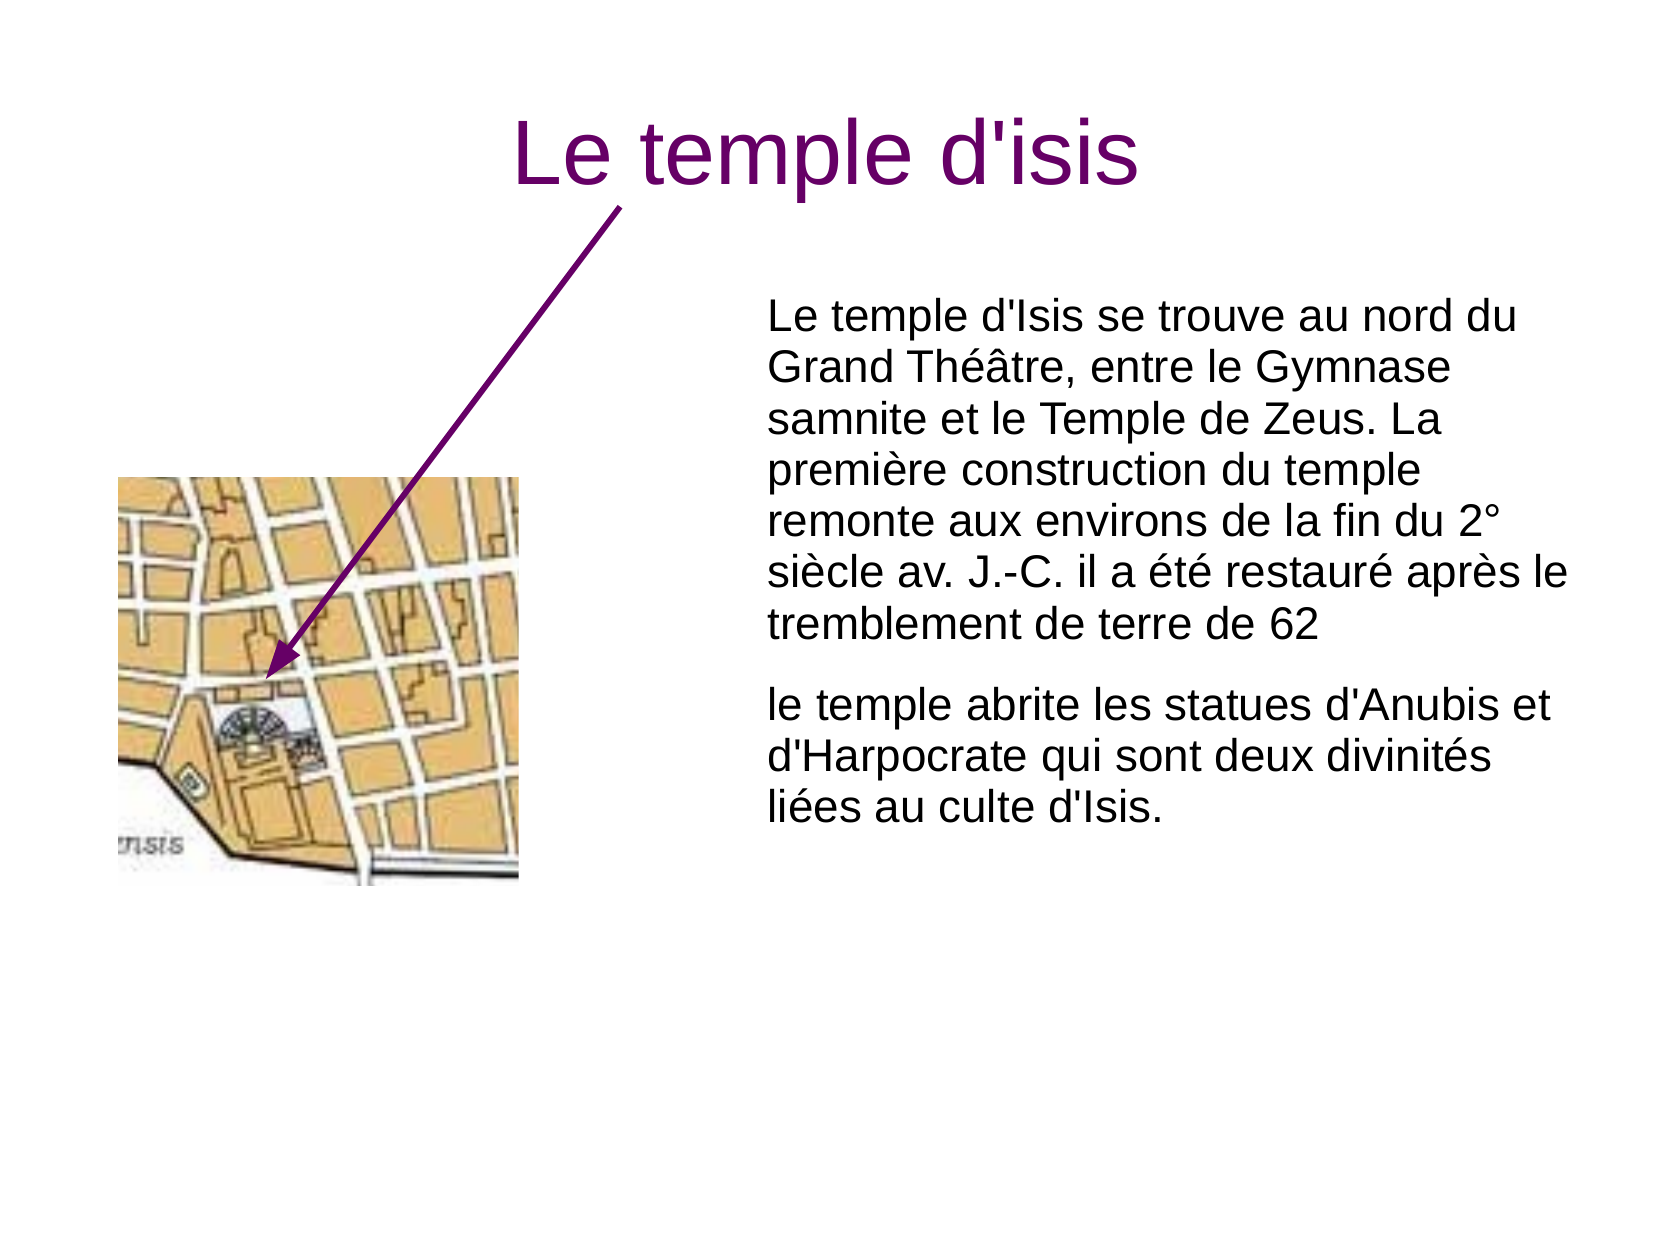

# Le temple d'isis
Le temple d'Isis se trouve au nord du Grand Théâtre, entre le Gymnase samnite et le Temple de Zeus. La première construction du temple remonte aux environs de la fin du 2° siècle av. J.-C. il a été restauré après le tremblement de terre de 62
le temple abrite les statues d'Anubis et d'Harpocrate qui sont deux divinités liées au culte d'Isis.